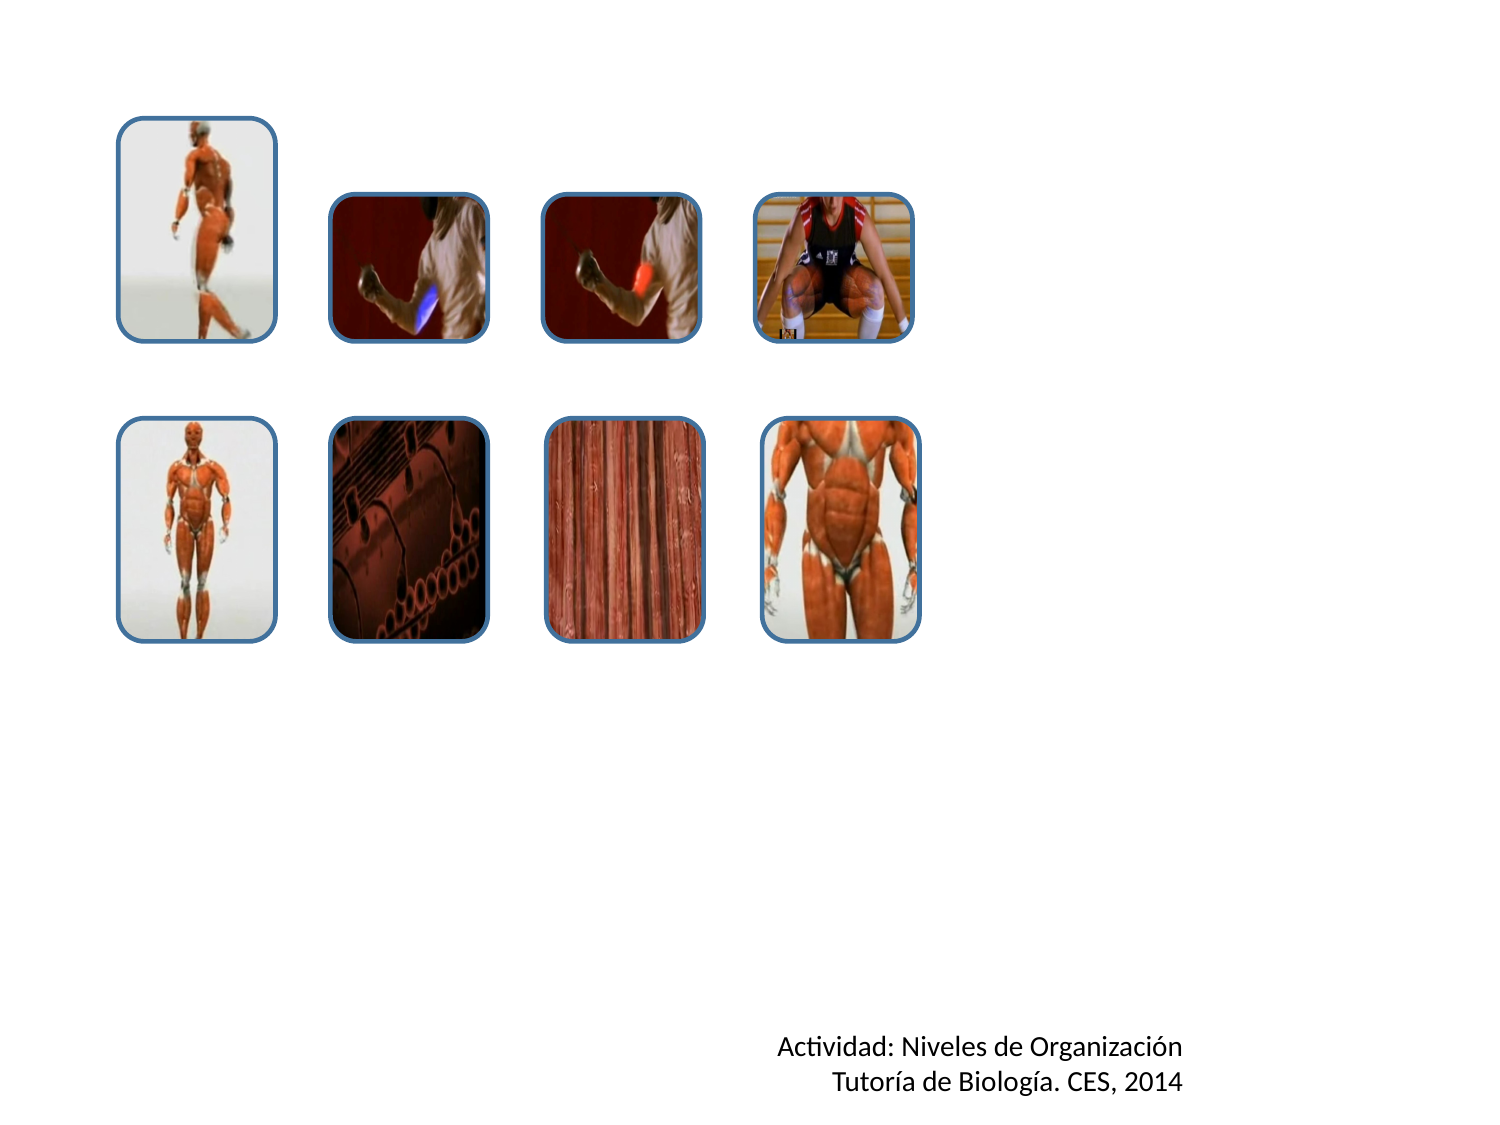

Actividad: Niveles de Organización
Tutoría de Biología. CES, 2014